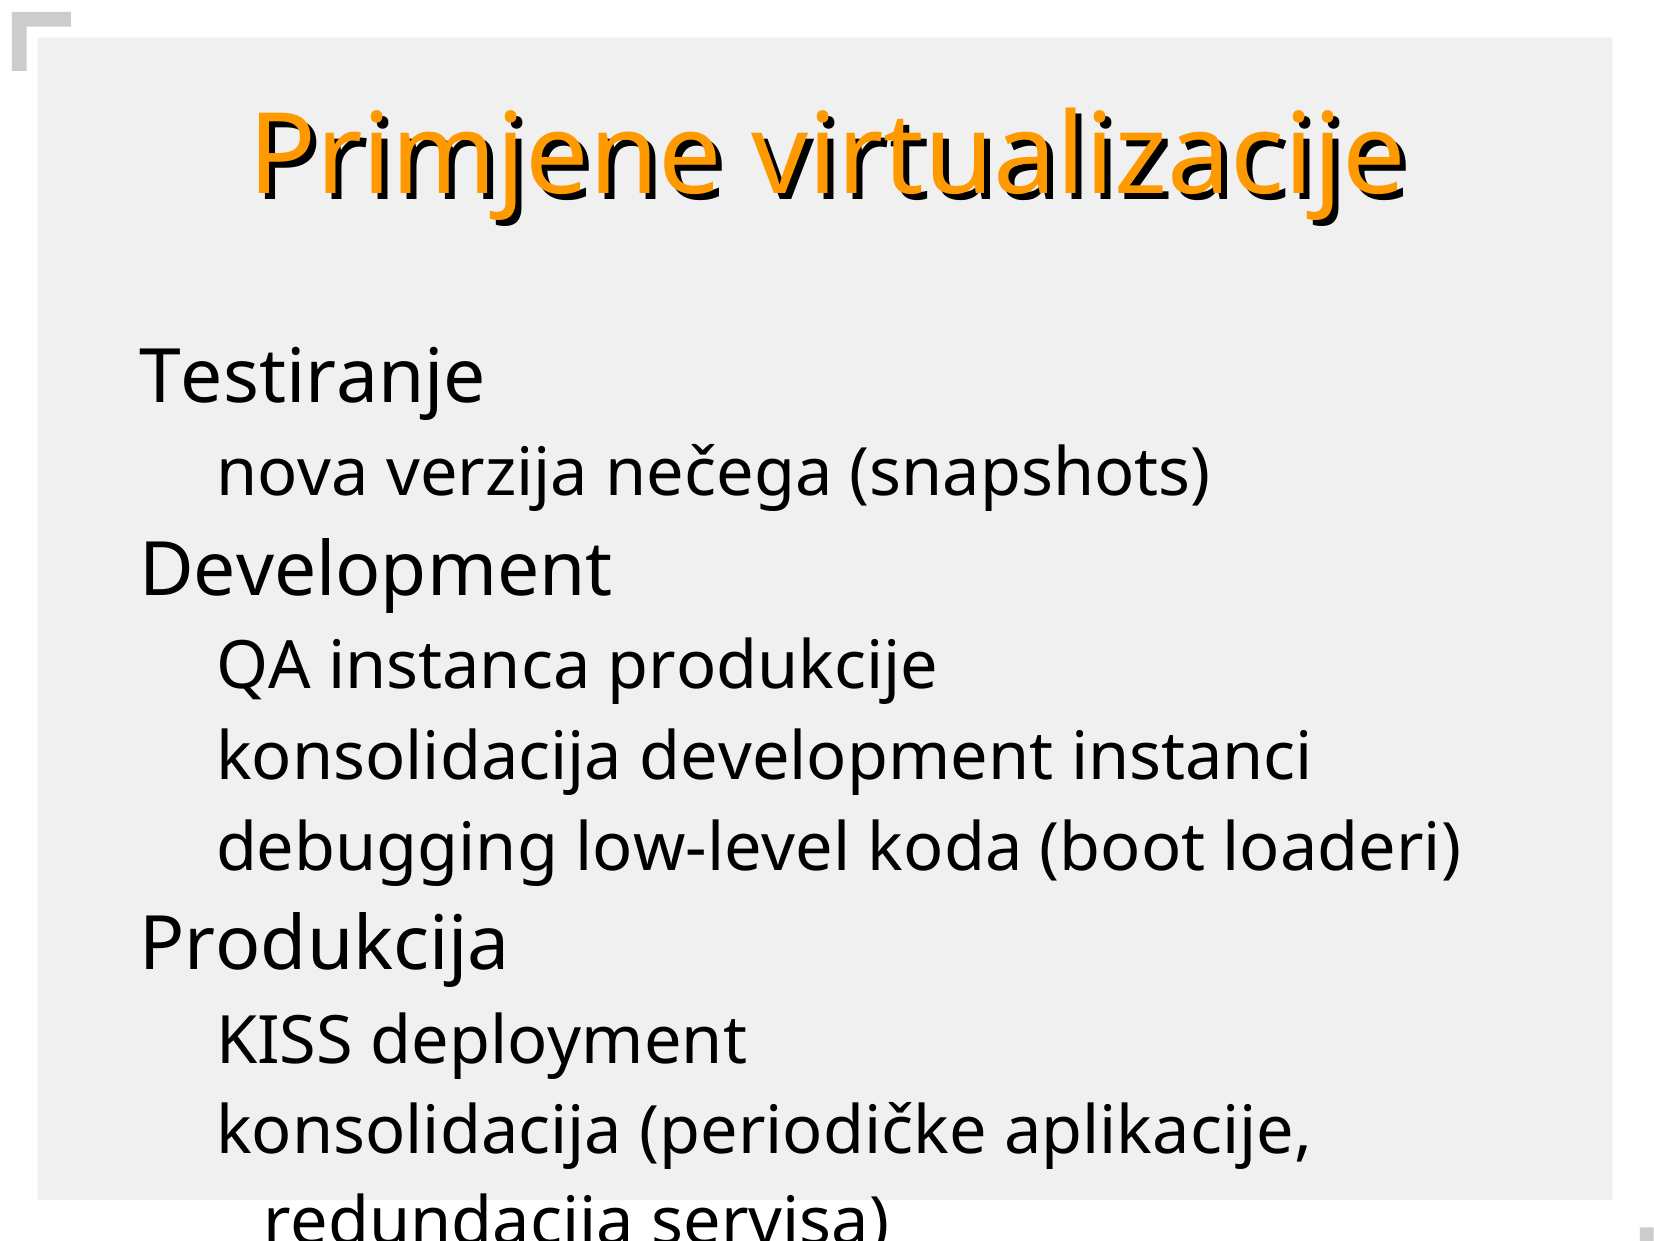

# Primjene virtualizacije
Testiranje
nova verzija nečega (snapshots)
Development
QA instanca produkcije
konsolidacija development instanci
debugging low-level koda (boot loaderi)
Produkcija
KISS deployment
konsolidacija (periodičke aplikacije, redundacija servisa)